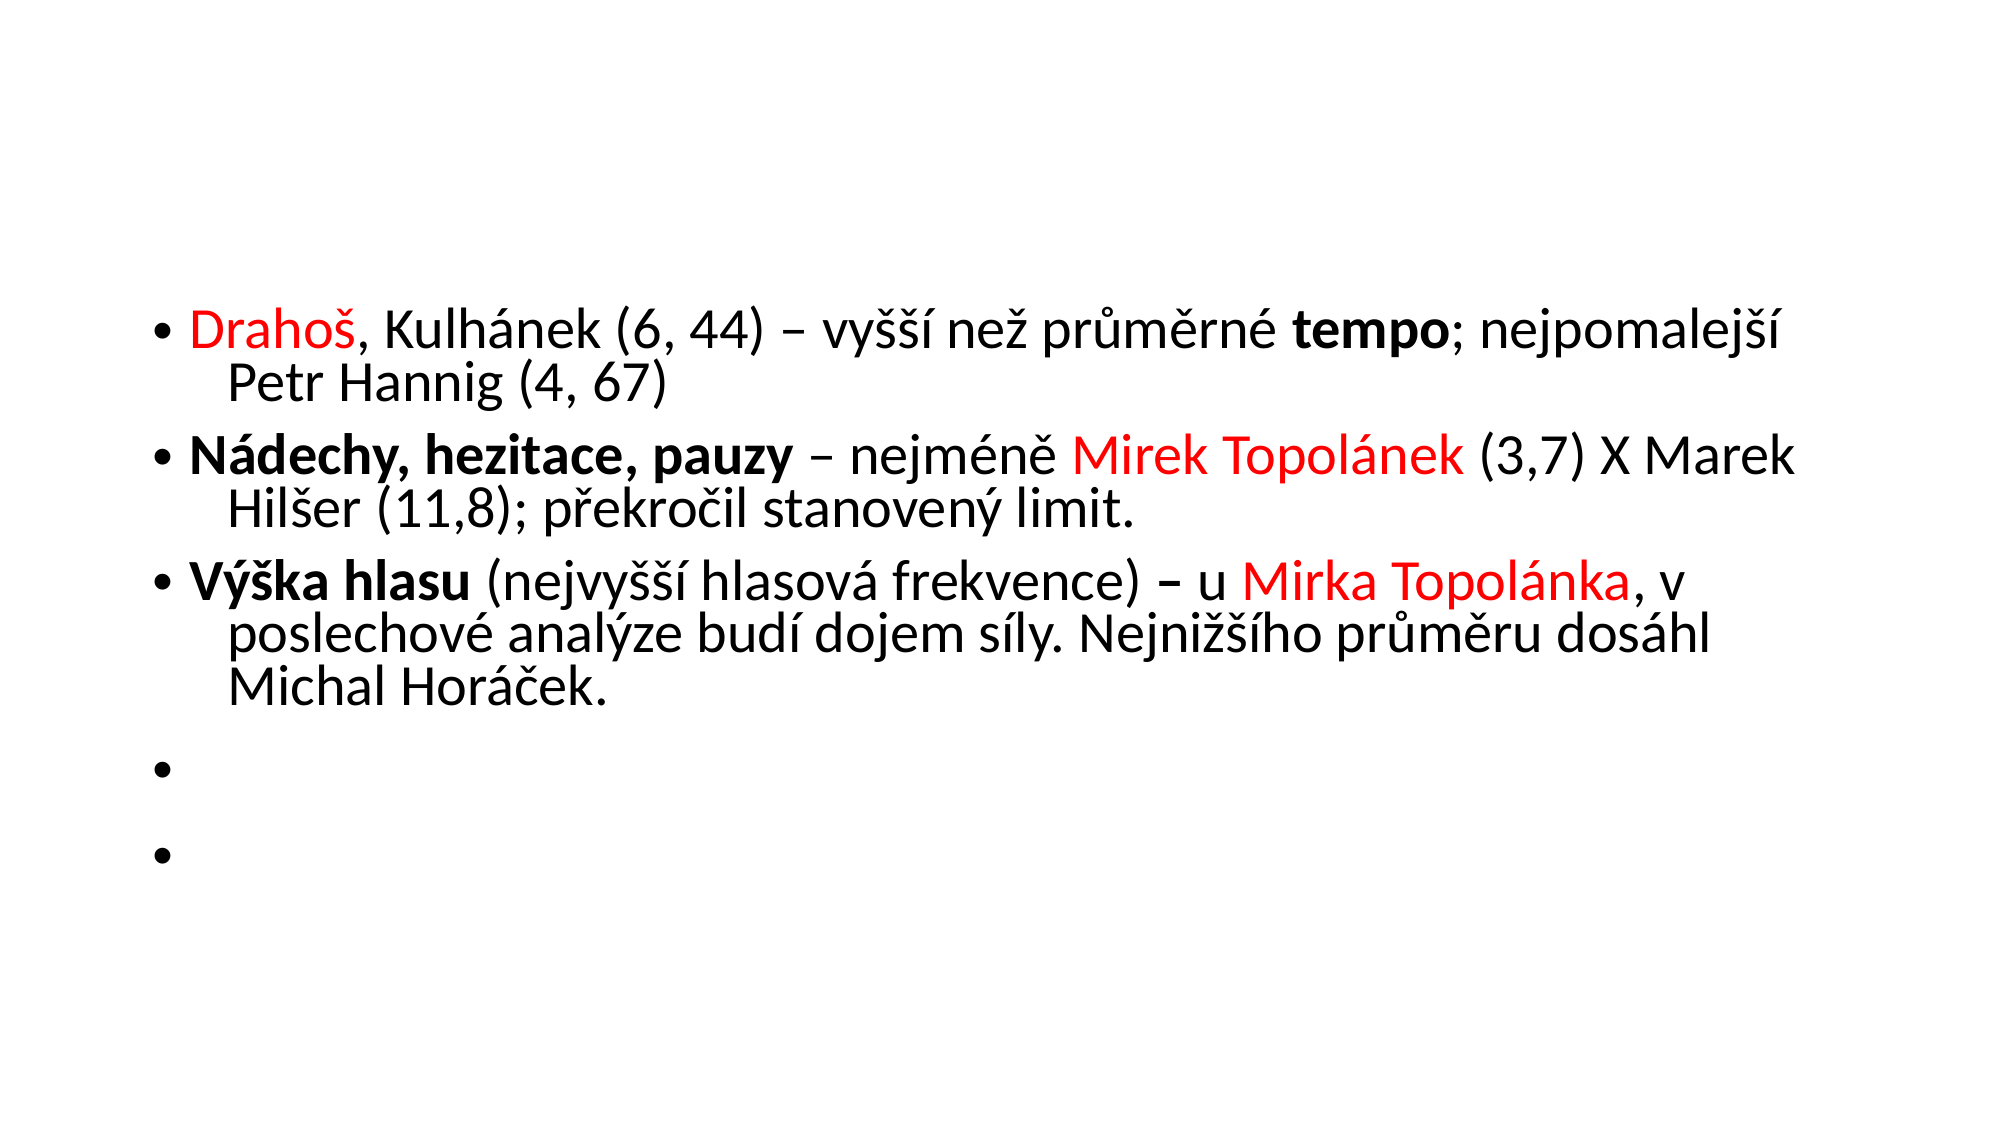

#
Drahoš, Kulhánek (6, 44) – vyšší než průměrné tempo; nejpomalejší Petr Hannig (4, 67)
Nádechy, hezitace, pauzy – nejméně Mirek Topolánek (3,7) X Marek Hilšer (11,8); překročil stanovený limit.
Výška hlasu (nejvyšší hlasová frekvence) – u Mirka Topolánka, v poslechové analýze budí dojem síly. Nejnižšího průměru dosáhl Michal Horáček.